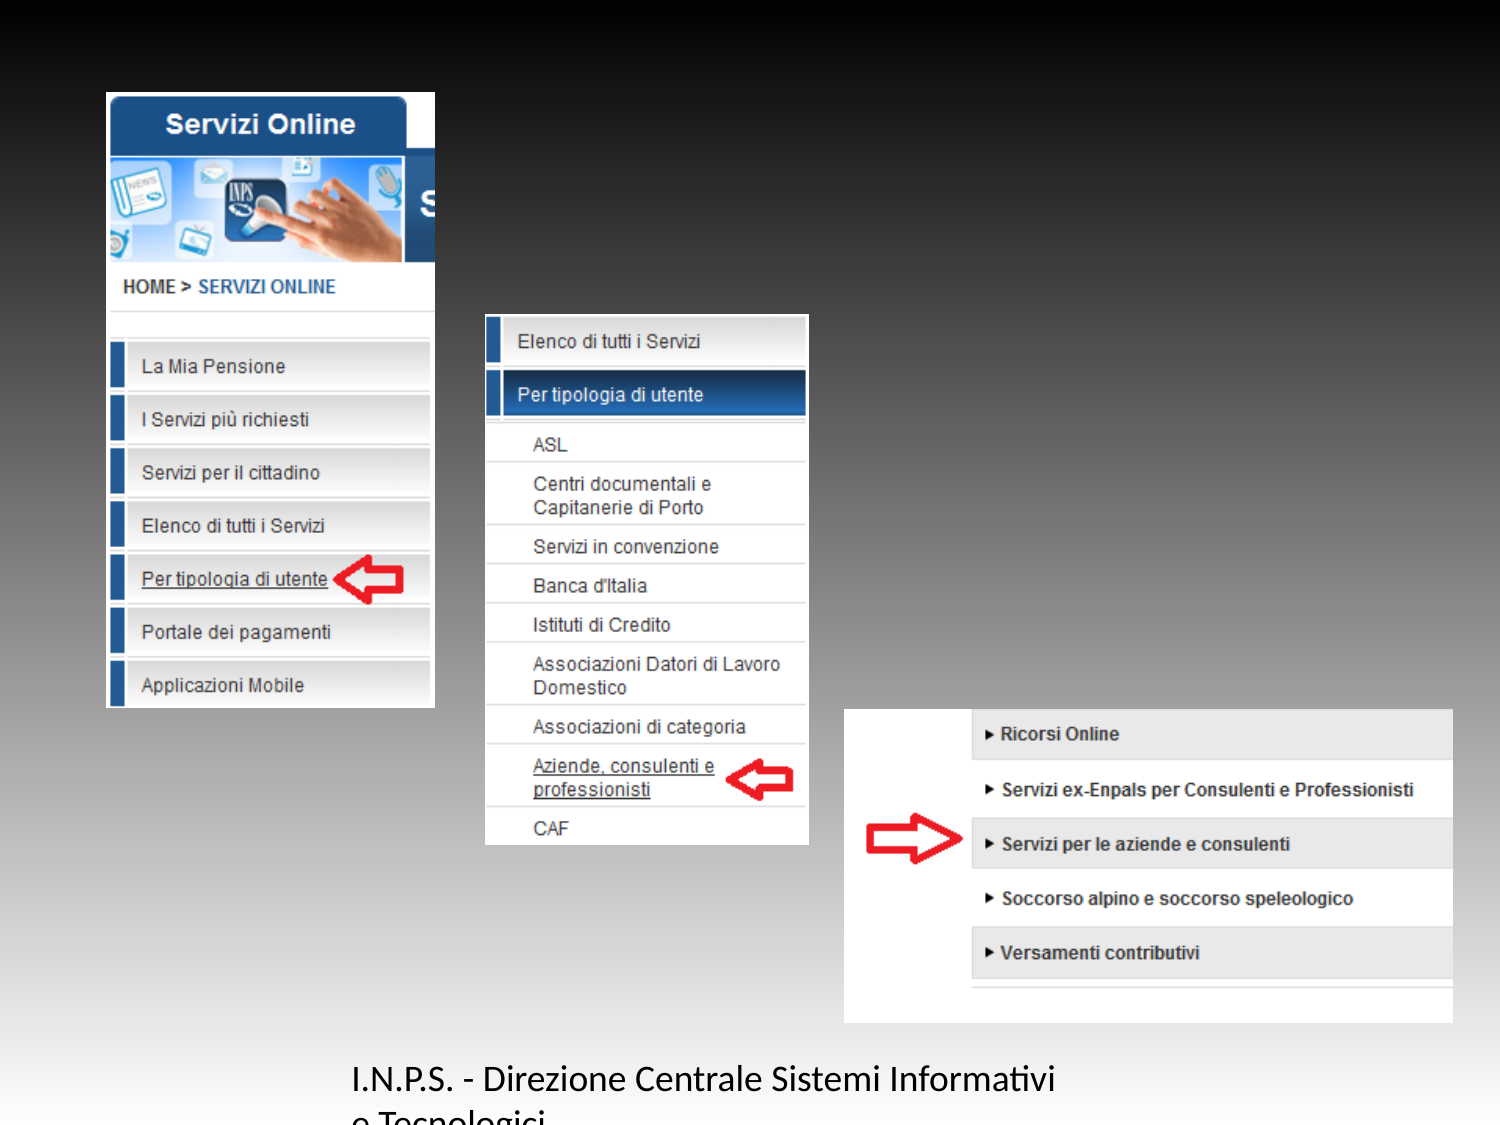

I.N.P.S. - Direzione Centrale Sistemi Informativi e Tecnologici